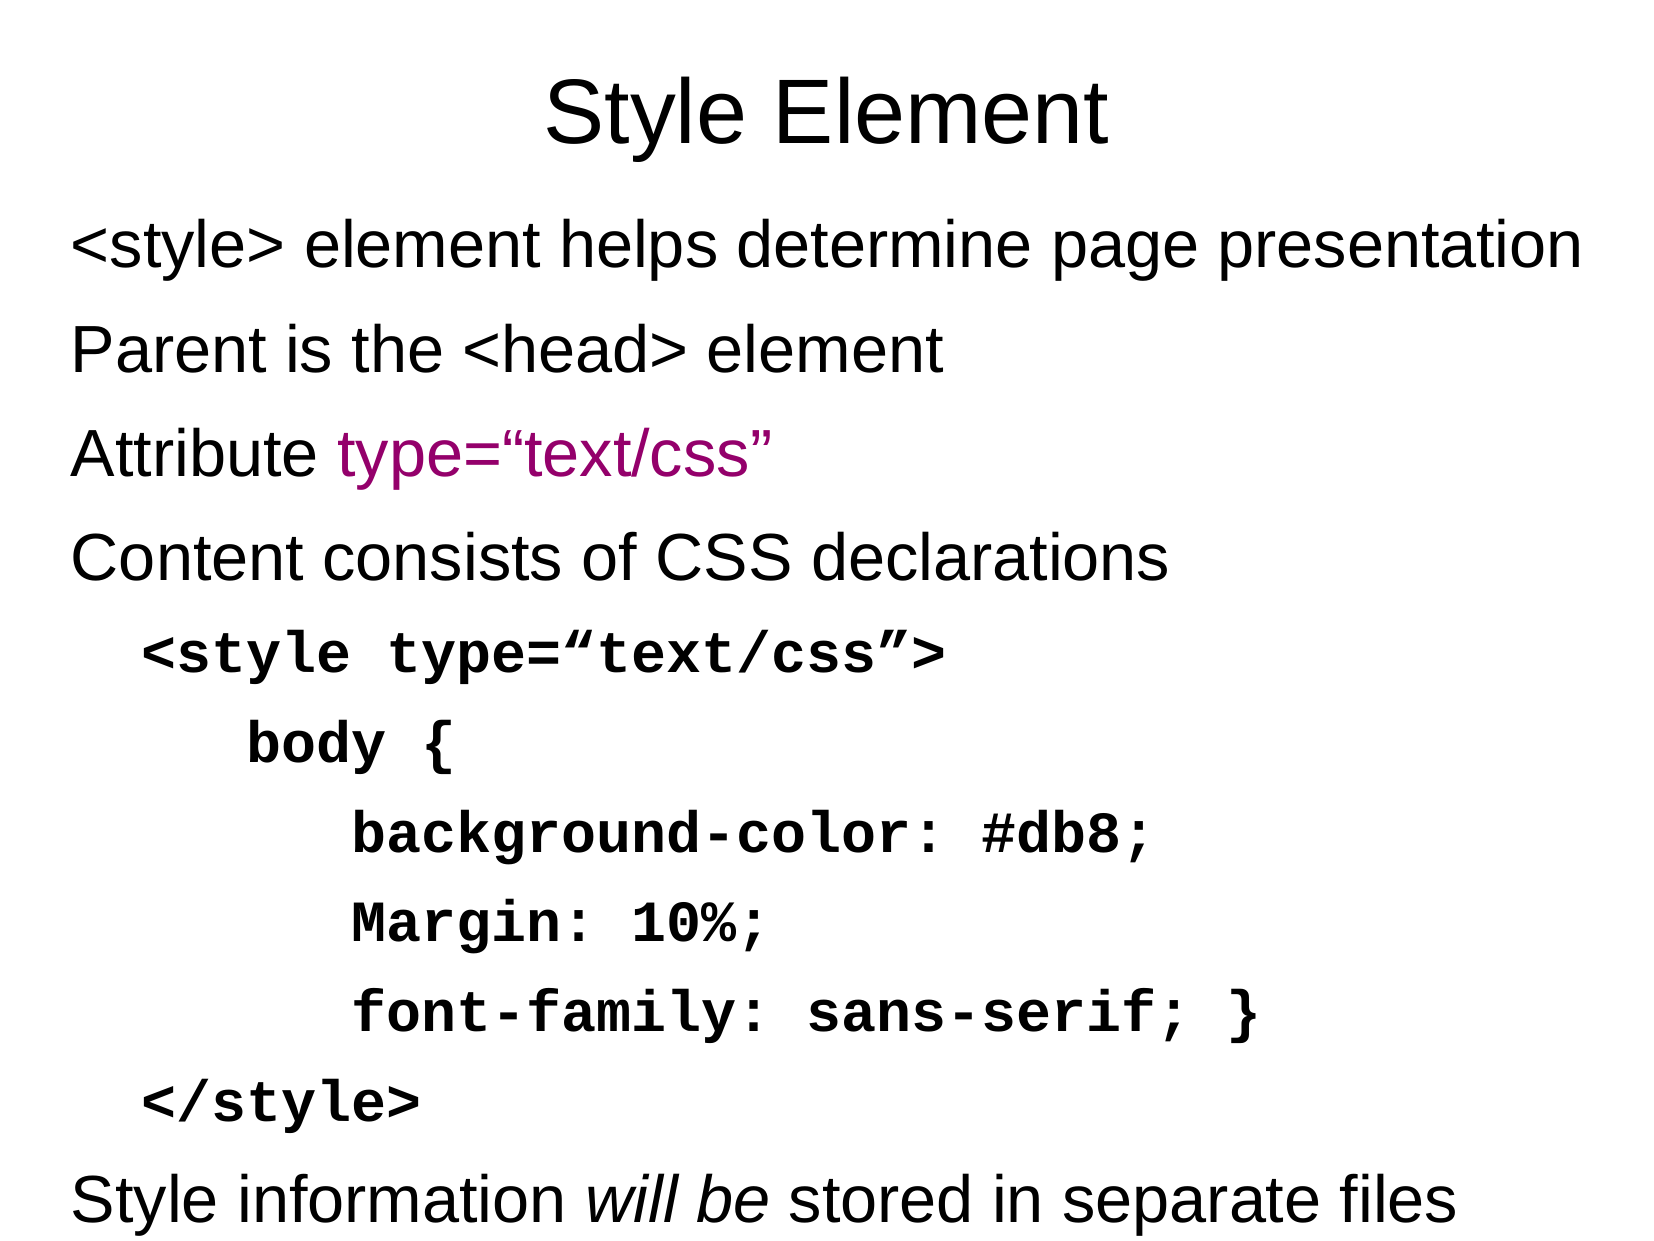

# Style Element
<style> element helps determine page presentation
Parent is the <head> element
Attribute type=“text/css”
Content consists of CSS declarations
<style type=“text/css”>
 body {
 background-color: #db8;
 Margin: 10%;
 font-family: sans-serif; }
</style>
Style information will be stored in separate files